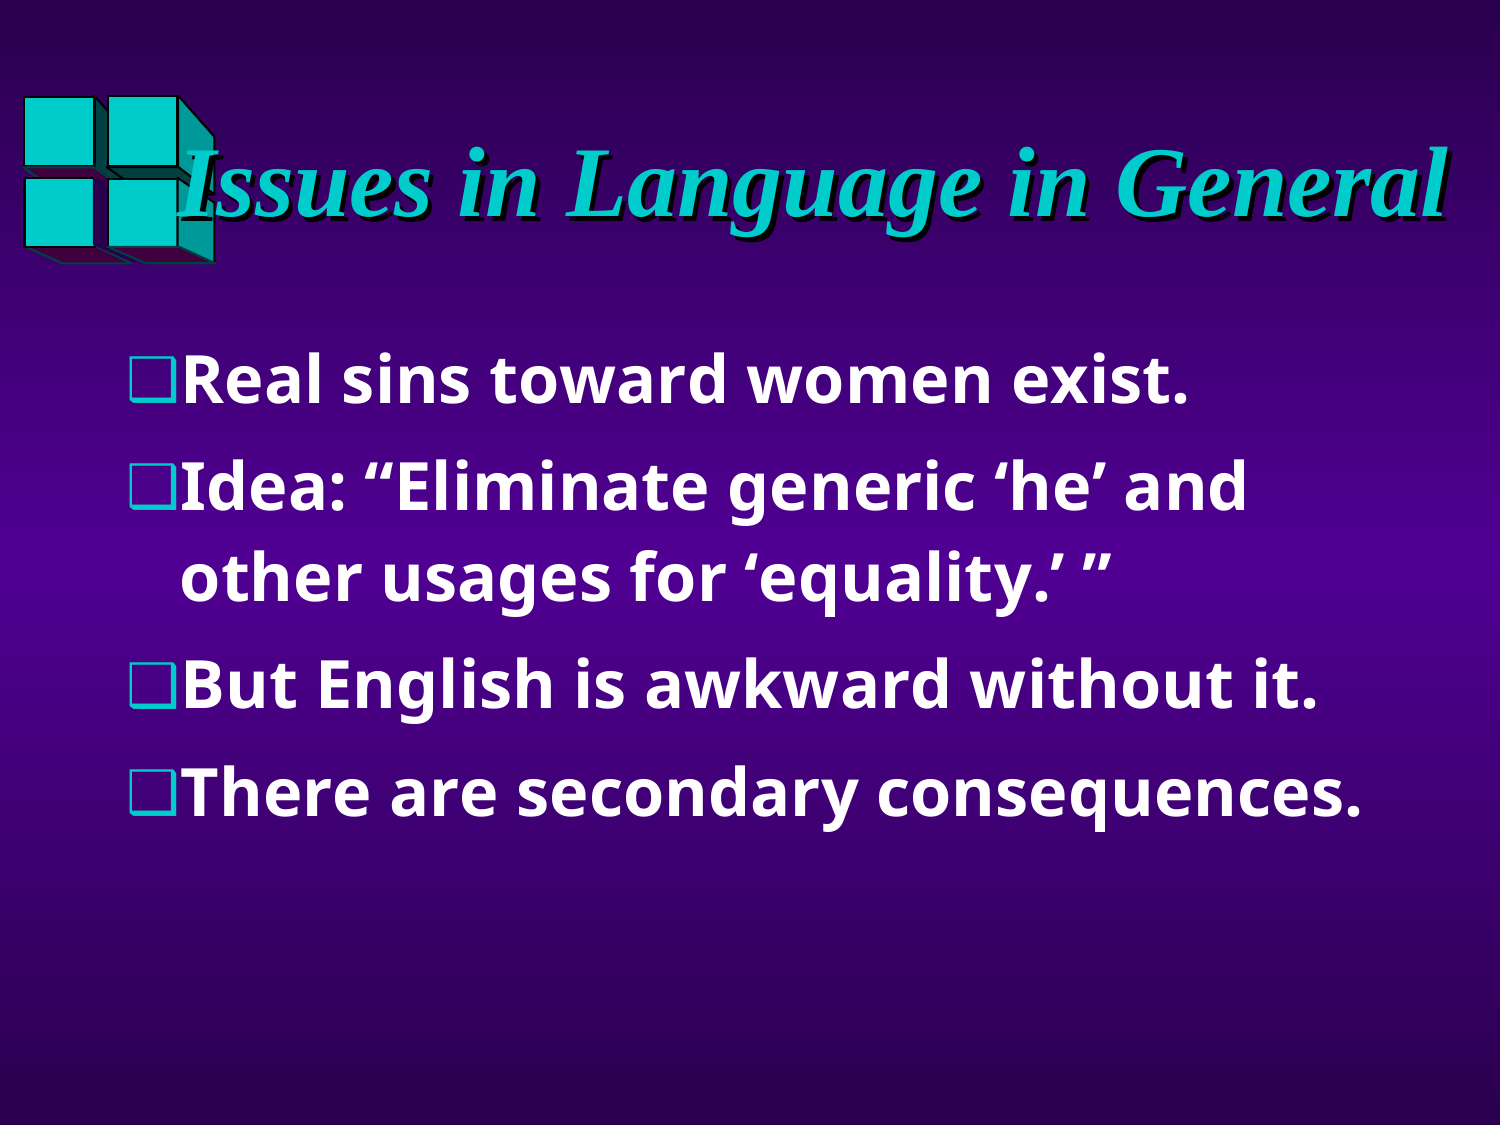

# Issues in Language in General
Real sins toward women exist.
Idea: “Eliminate generic ‘he’ and other usages for ‘equality.’ ”
But English is awkward without it.
There are secondary consequences.